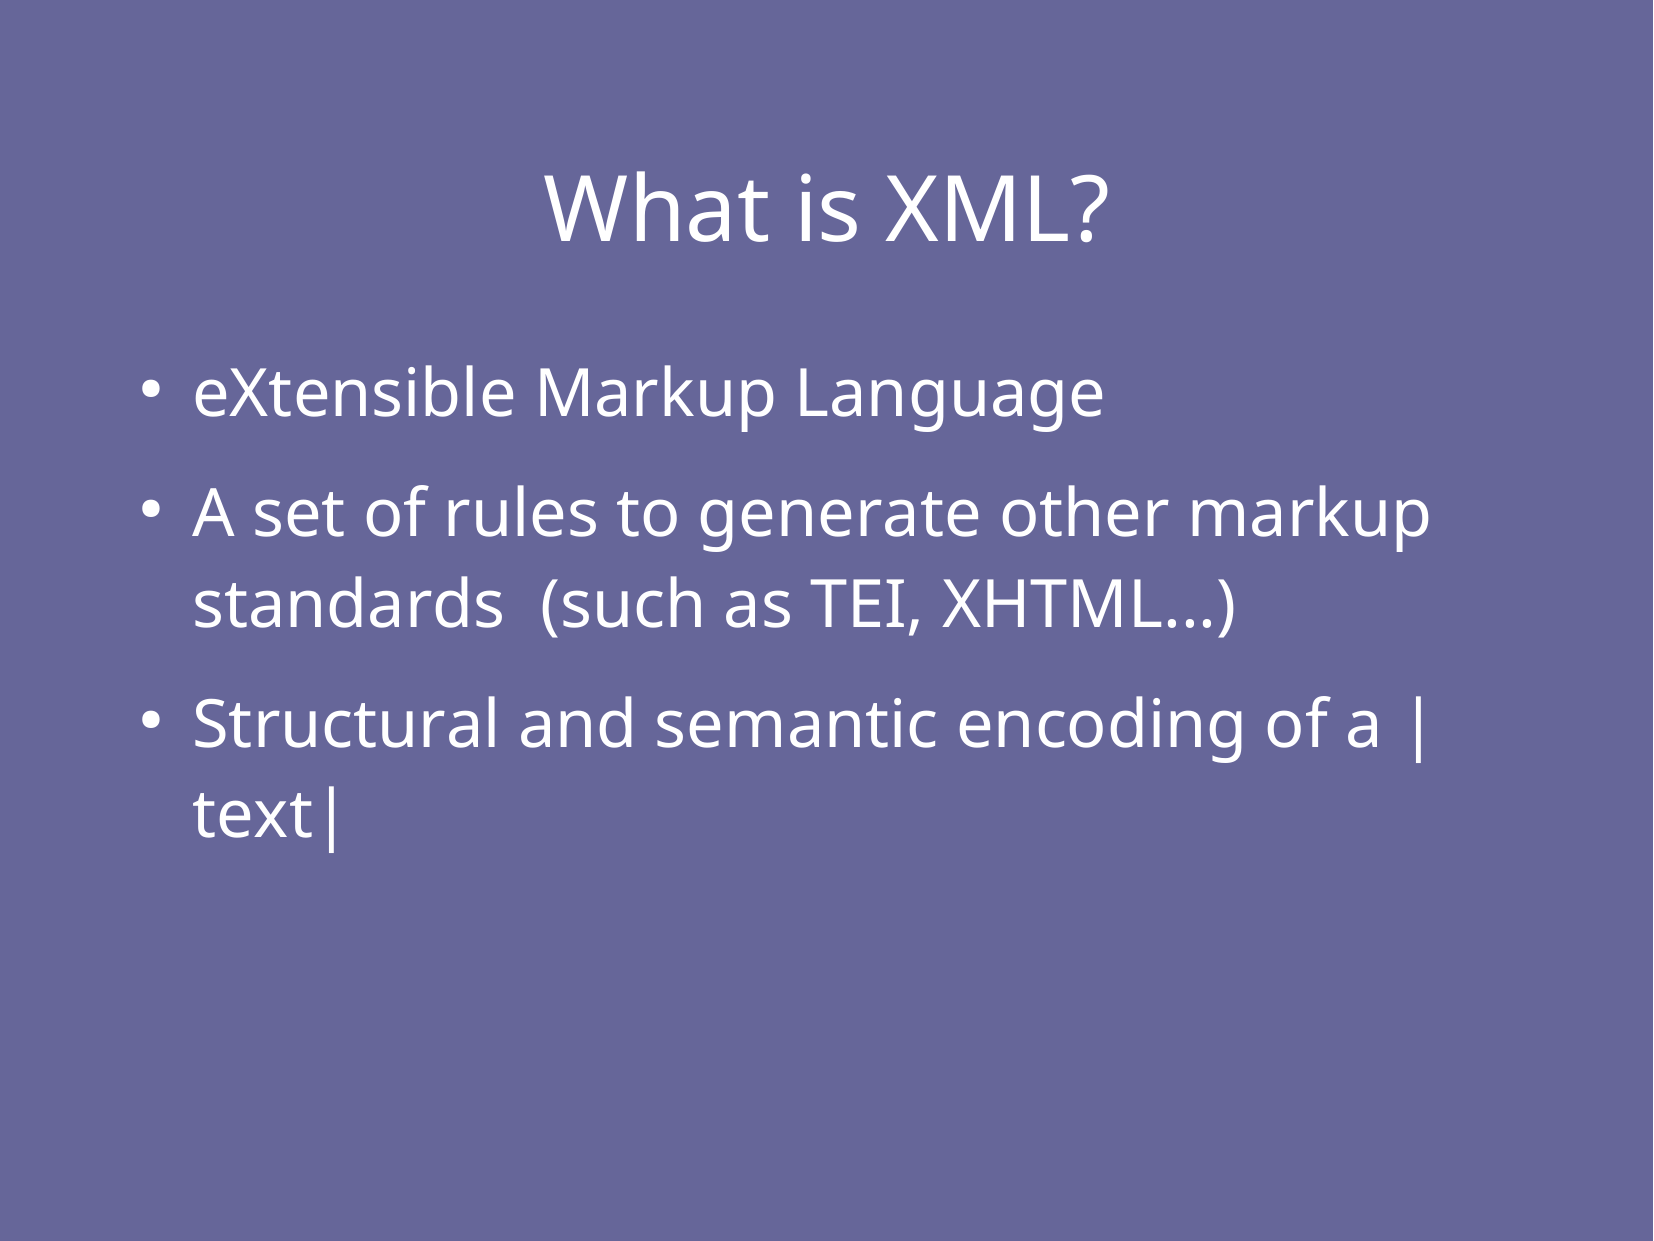

# What is XML?
eXtensible Markup Language
A set of rules to generate other markup standards (such as TEI, XHTML...)
Structural and semantic encoding of a |text|